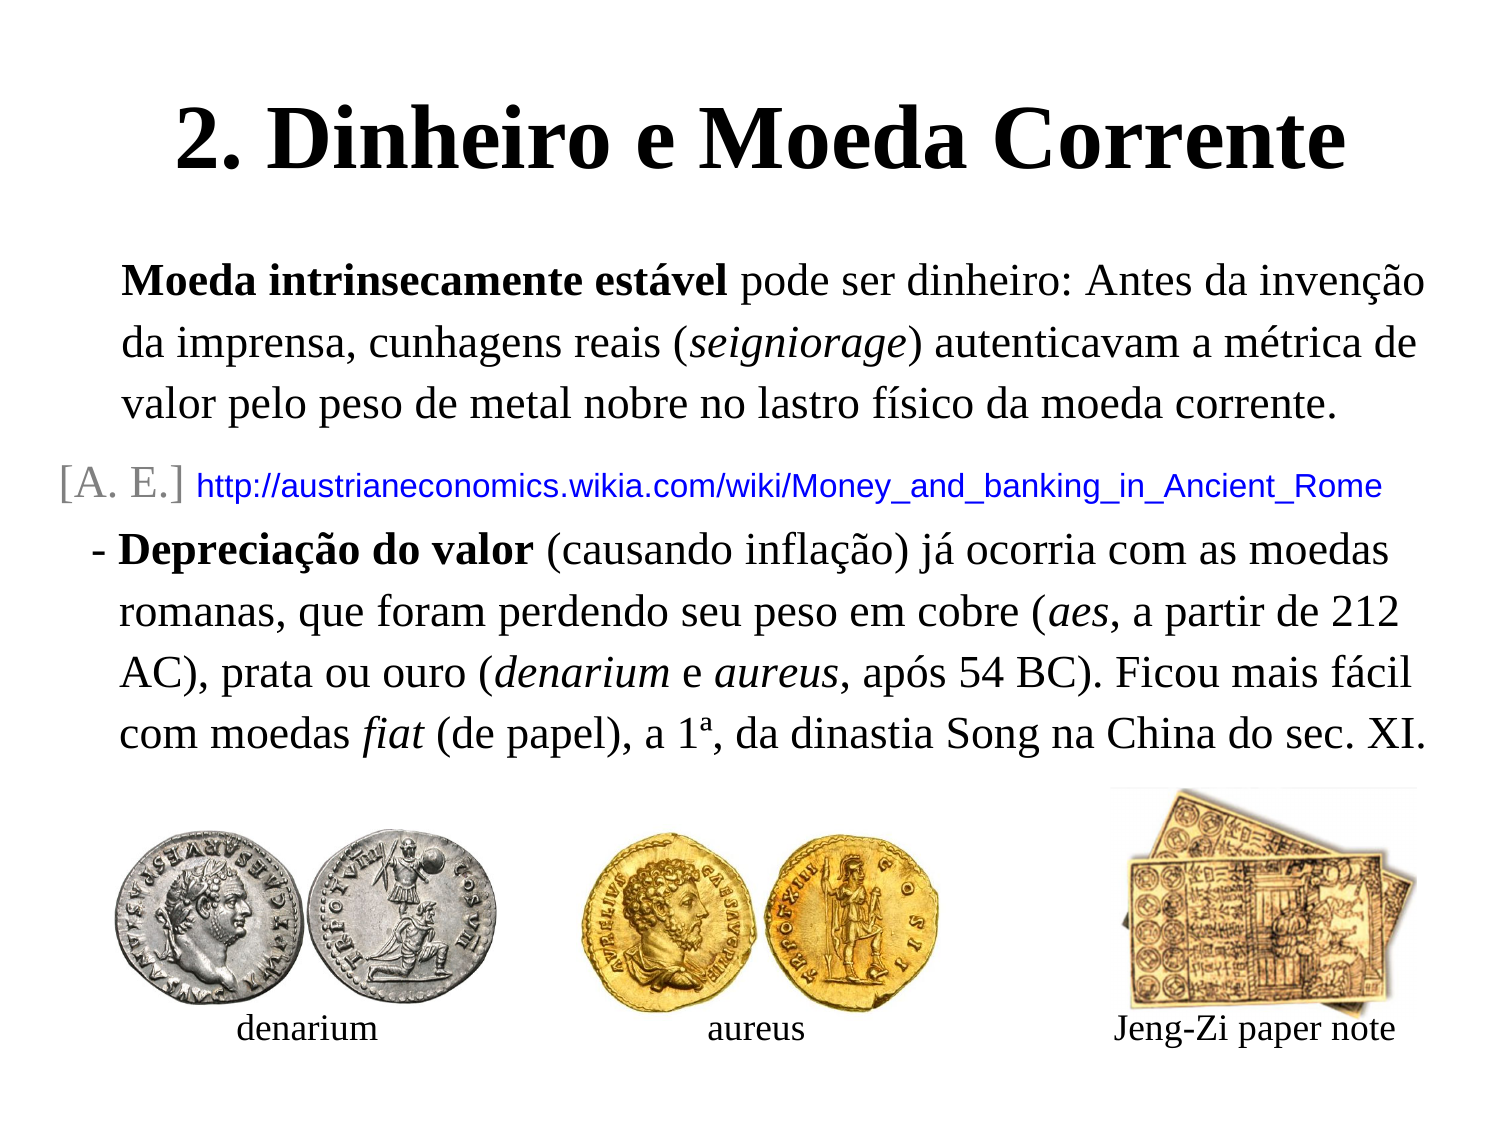

# 2. Dinheiro e Moeda Corrente
Moeda intrinsecamente estável pode ser dinheiro: Antes da invenção da imprensa, cunhagens reais (seigniorage) autenticavam a métrica de valor pelo peso de metal nobre no lastro físico da moeda corrente.
[A. E.] http://austrianeconomics.wikia.com/wiki/Money_and_banking_in_Ancient_Rome
	- Depreciação do valor (causando inflação) já ocorria com as moedas romanas, que foram perdendo seu peso em cobre (aes, a partir de 212 AC), prata ou ouro (denarium e aureus, após 54 BC). Ficou mais fácil com moedas fiat (de papel), a 1ª, da dinastia Song na China do sec. XI.
denarium
aureus
Jeng-Zi paper note